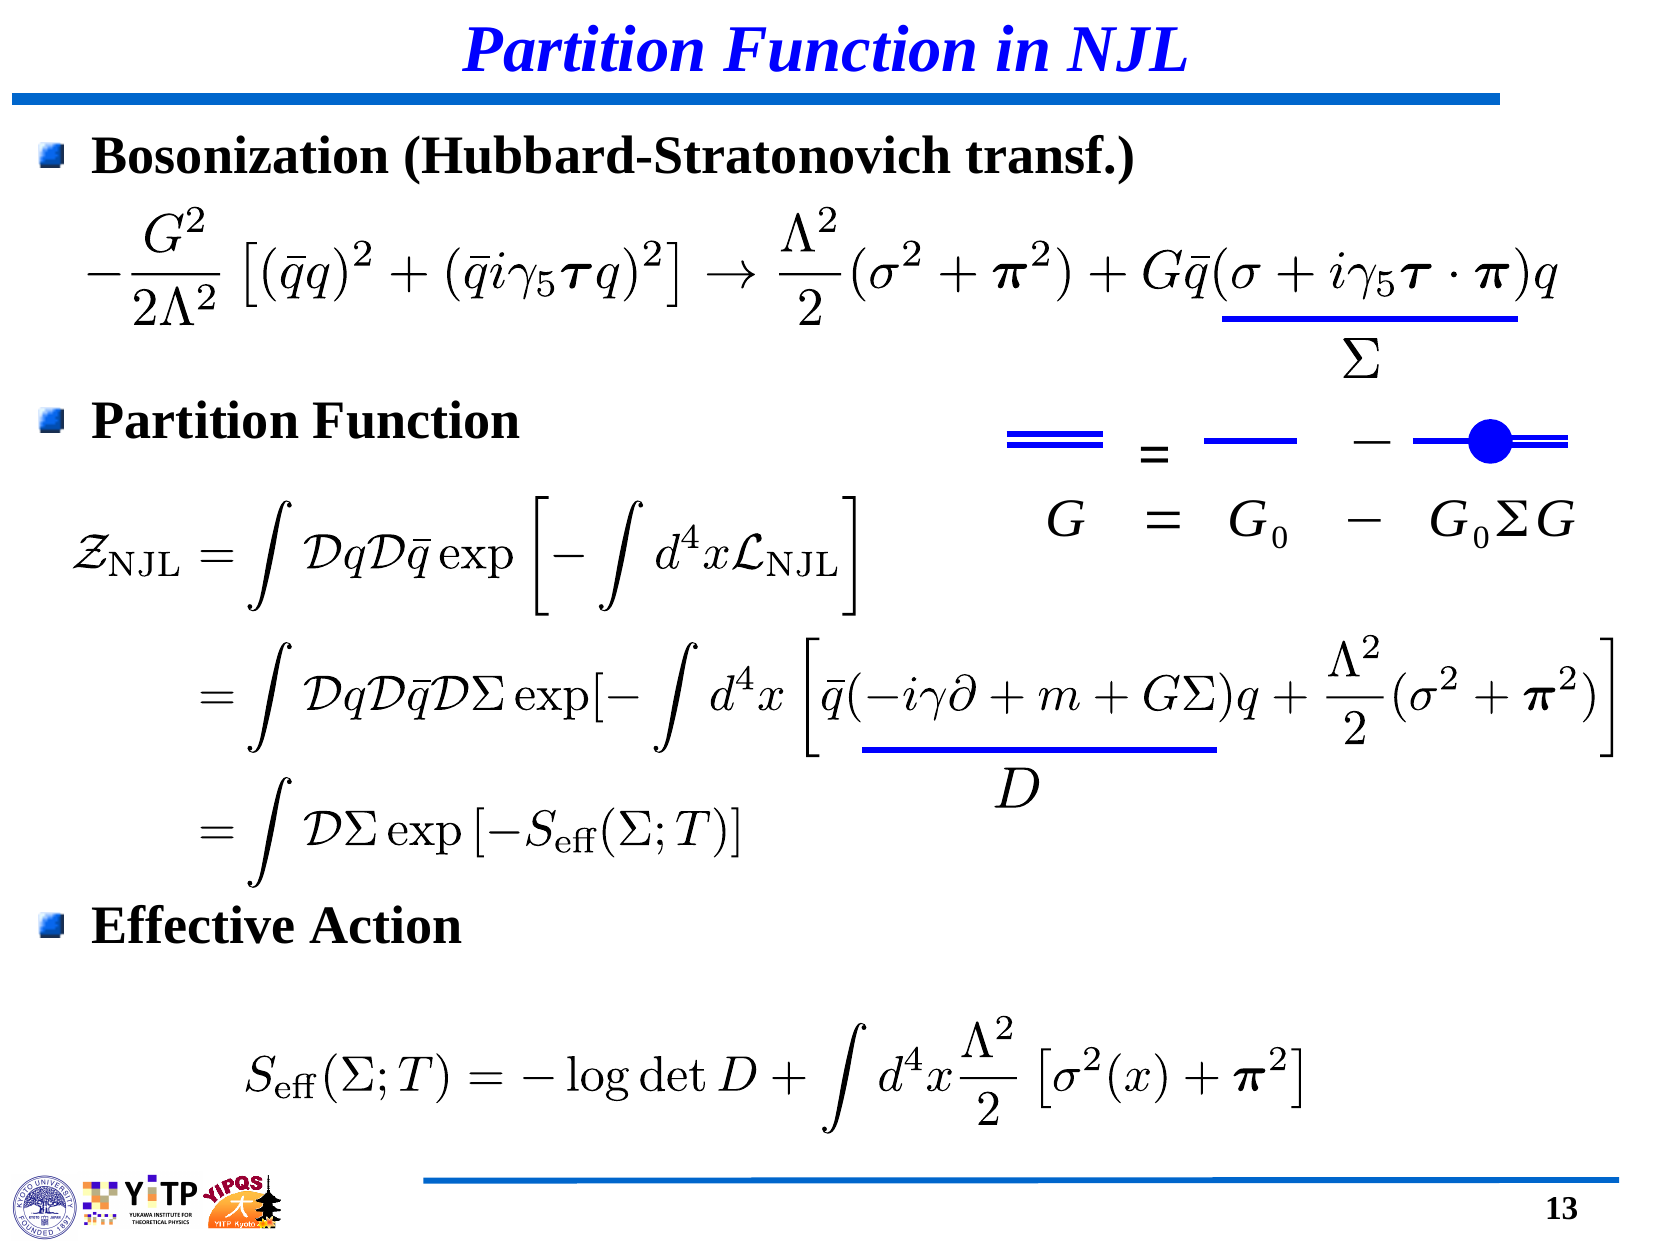

# Partition Function in NJL
Bosonization (Hubbard-Stratonovich transf.)
Partition Function
Effective Action
=